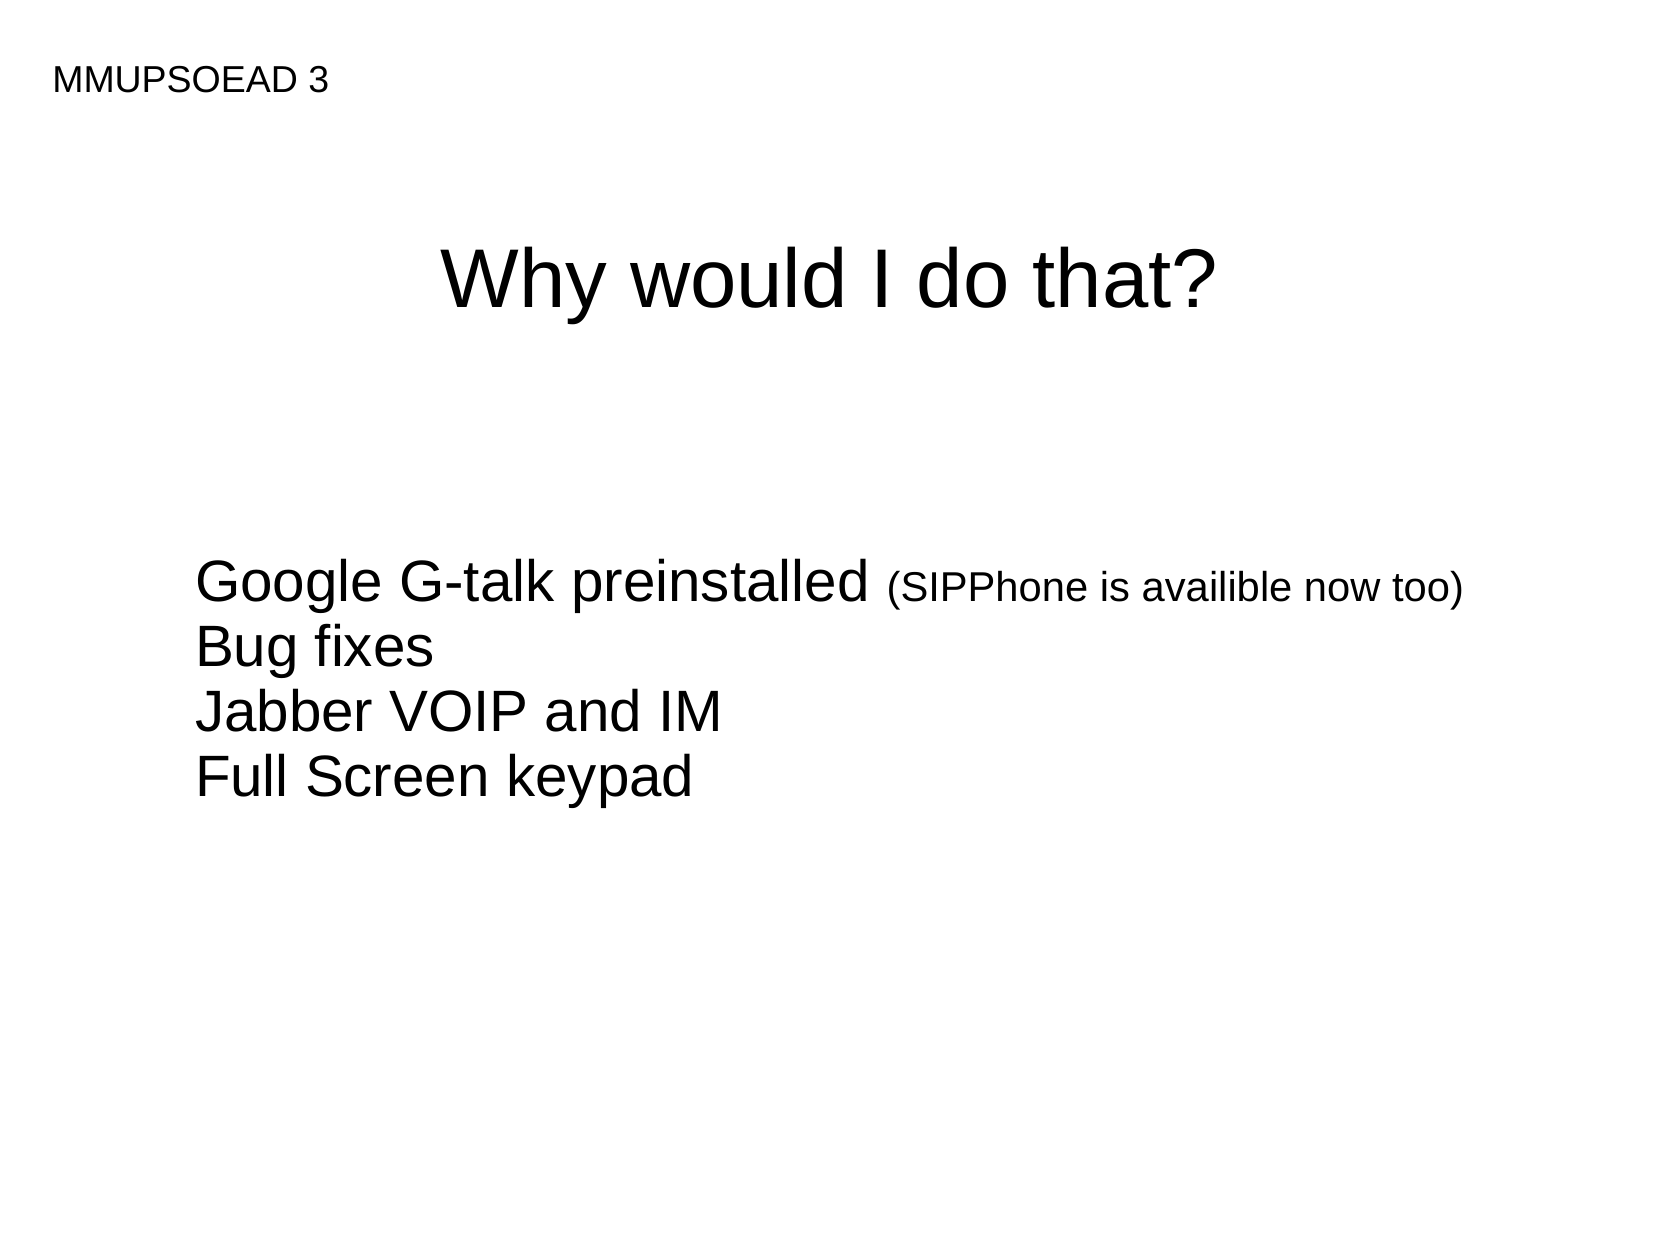

MMUPSOEAD 3
Why would I do that?
Google G-talk preinstalled (SIPPhone is availible now too)
Bug fixes
Jabber VOIP and IM
Full Screen keypad